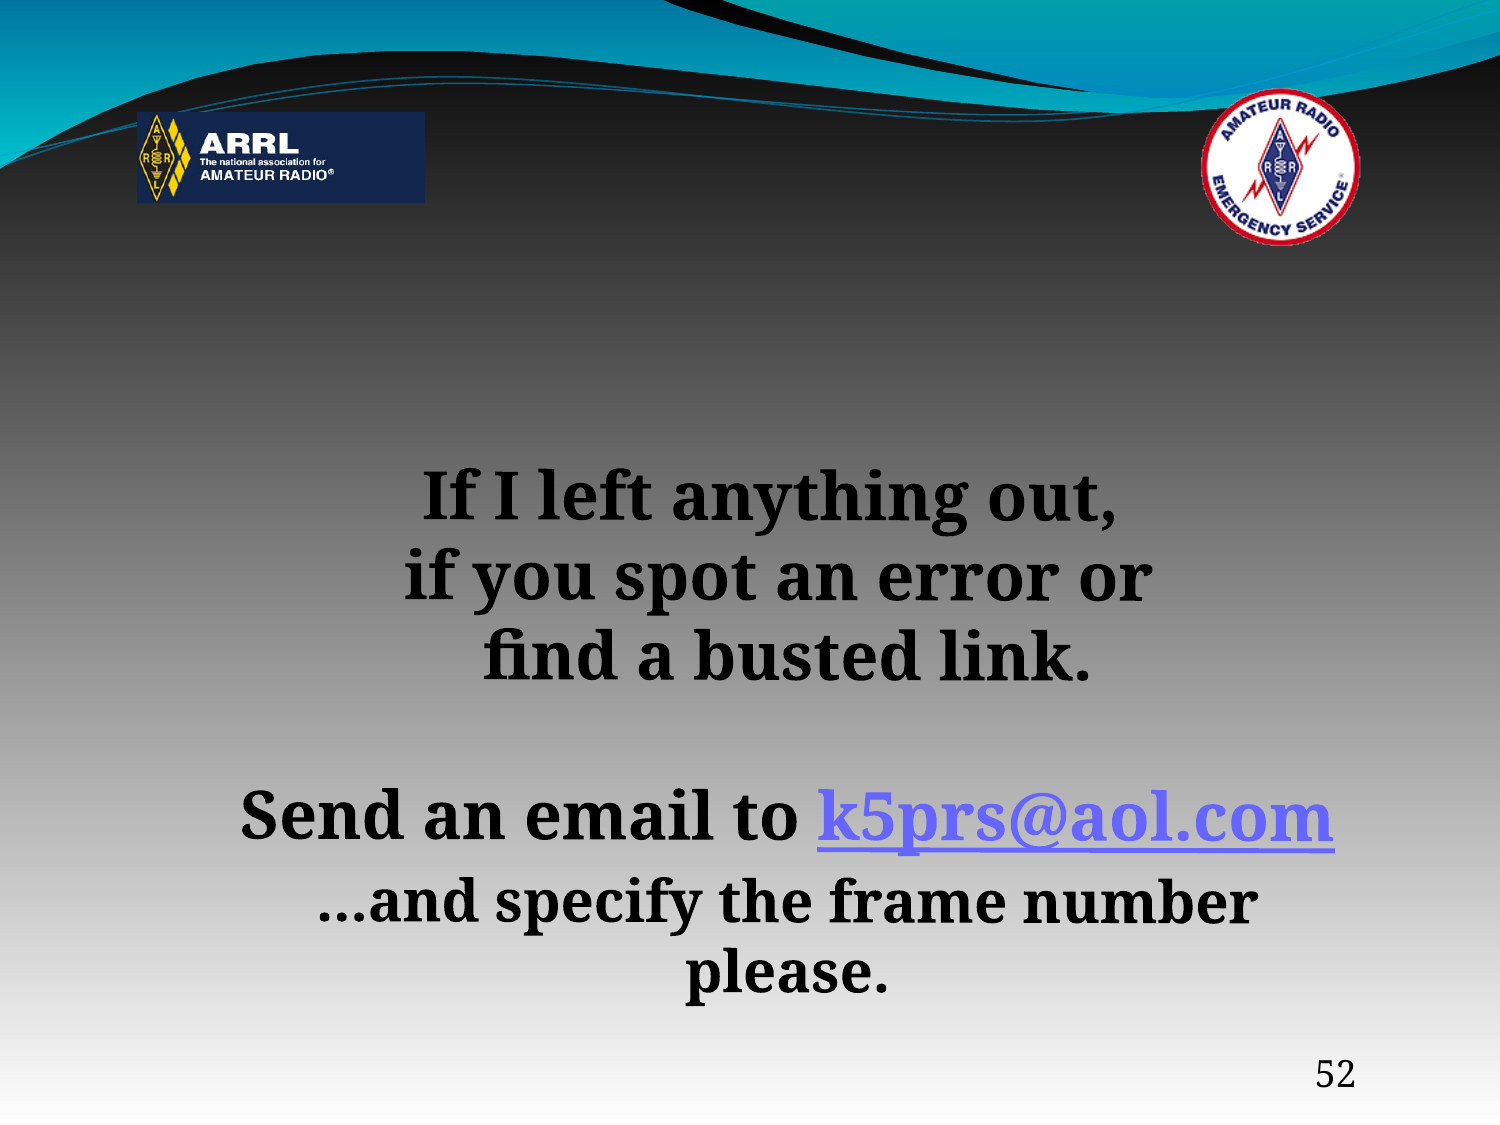

#
If I left anything out,
if you spot an error or
find a busted link.
Send an email to k5prs@aol.com
...and specify the frame number please.